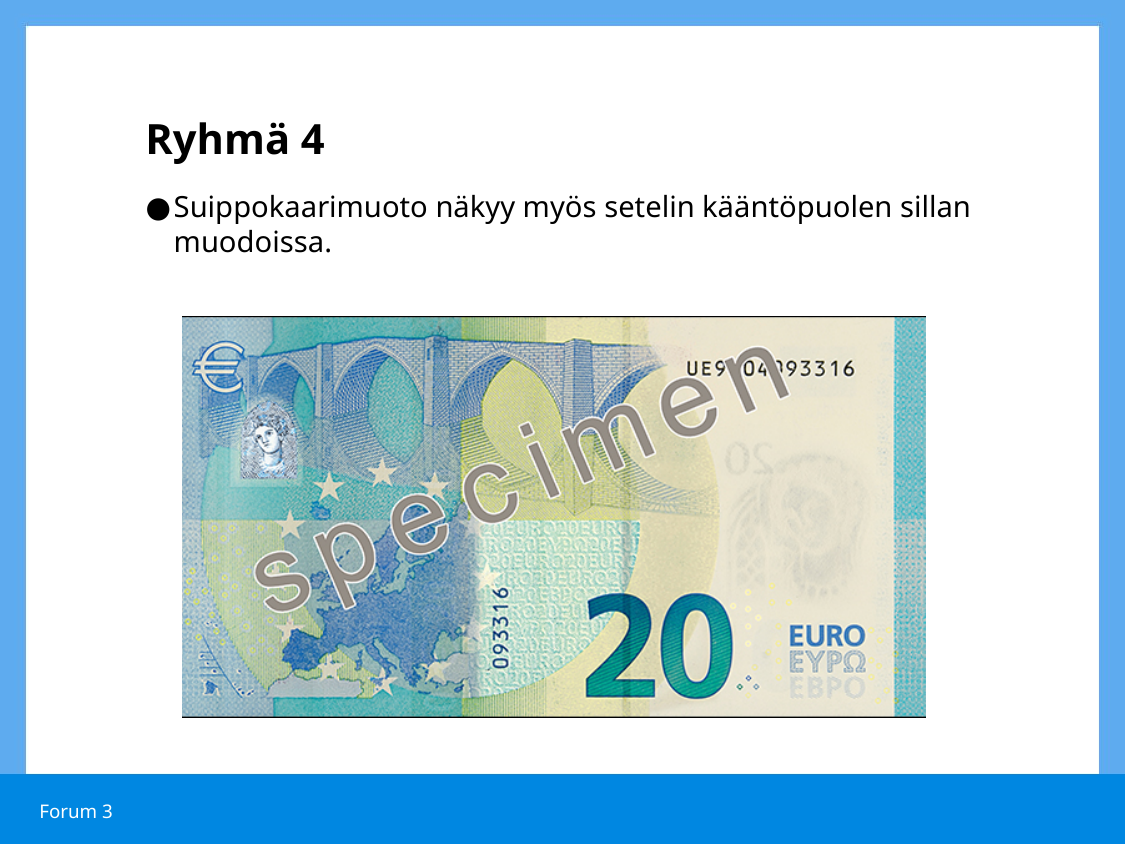

# Ryhmä 4
Suippokaarimuoto näkyy myös setelin kääntöpuolen sillan muodoissa.